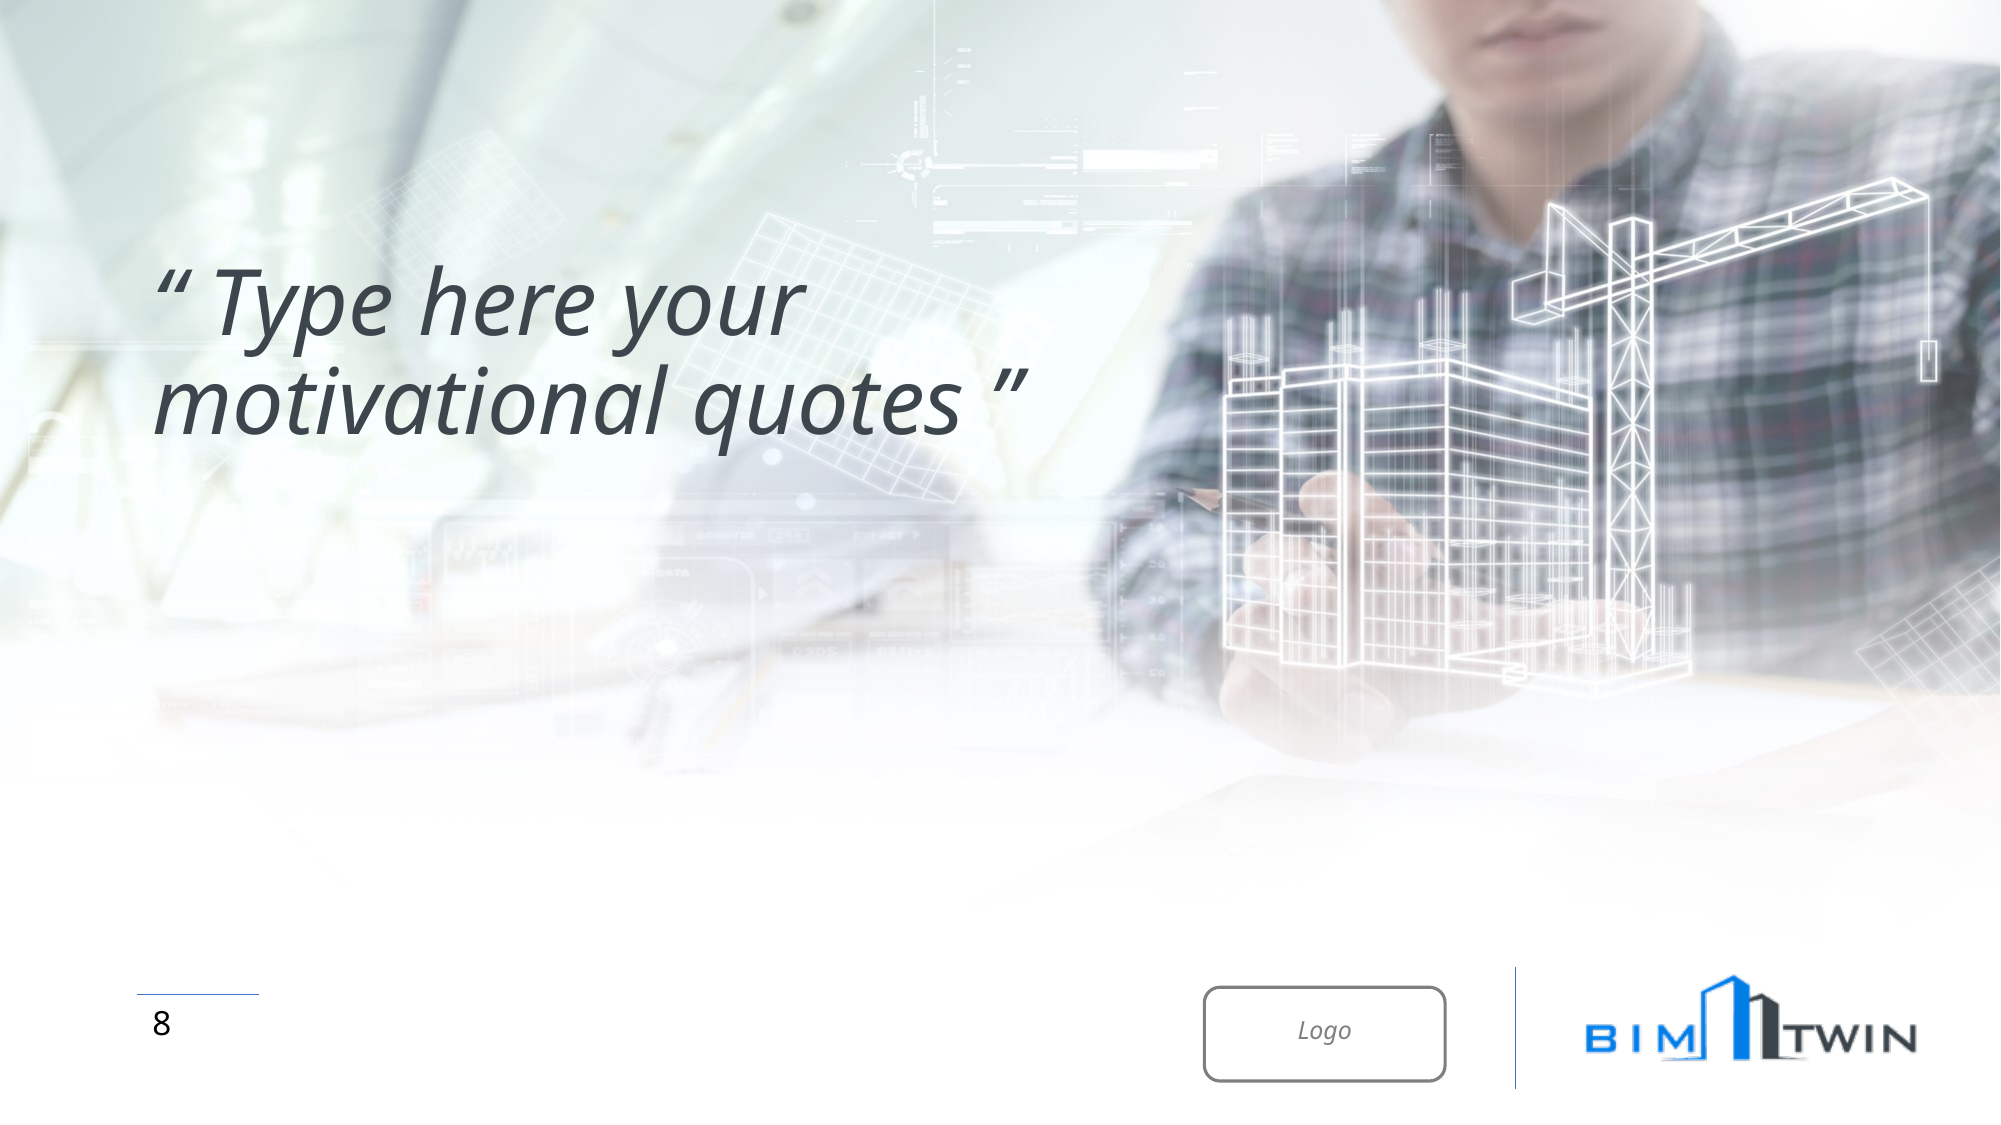

# “ Type here your motivational quotes ”